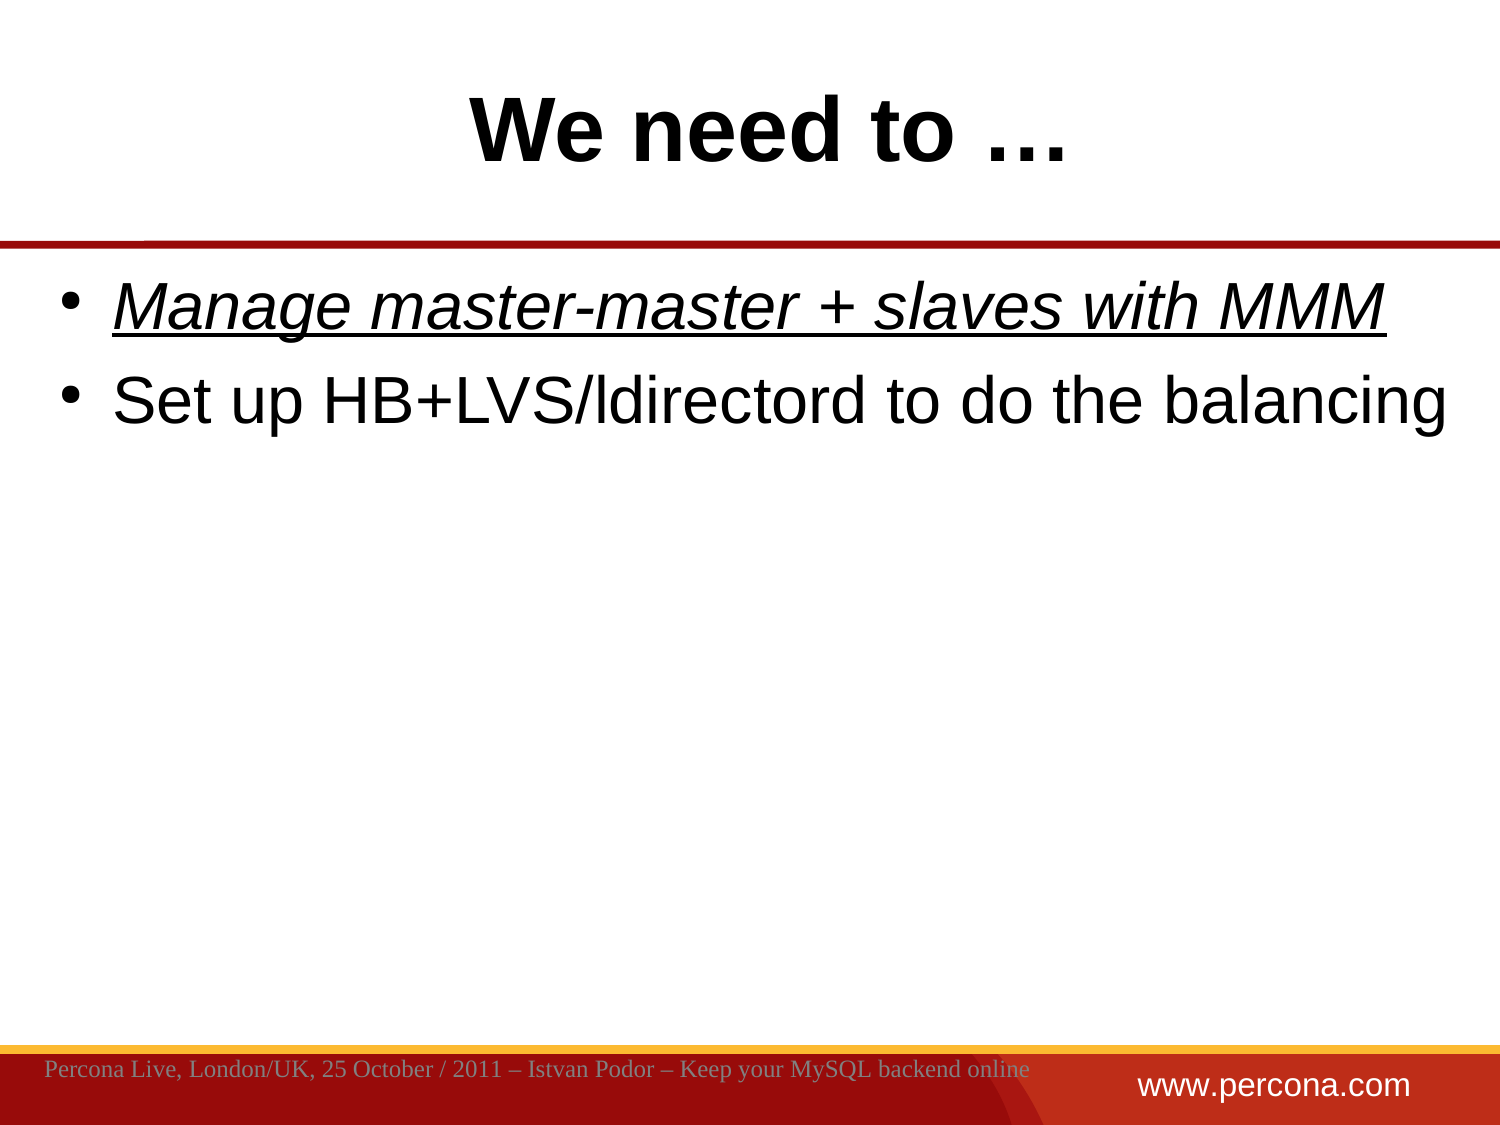

# We need to …
Manage master-master + slaves with MMM
Set up HB+LVS/ldirectord to do the balancing
Percona Live, London/UK, 25 October / 2011 – Istvan Podor – Keep your MySQL backend online